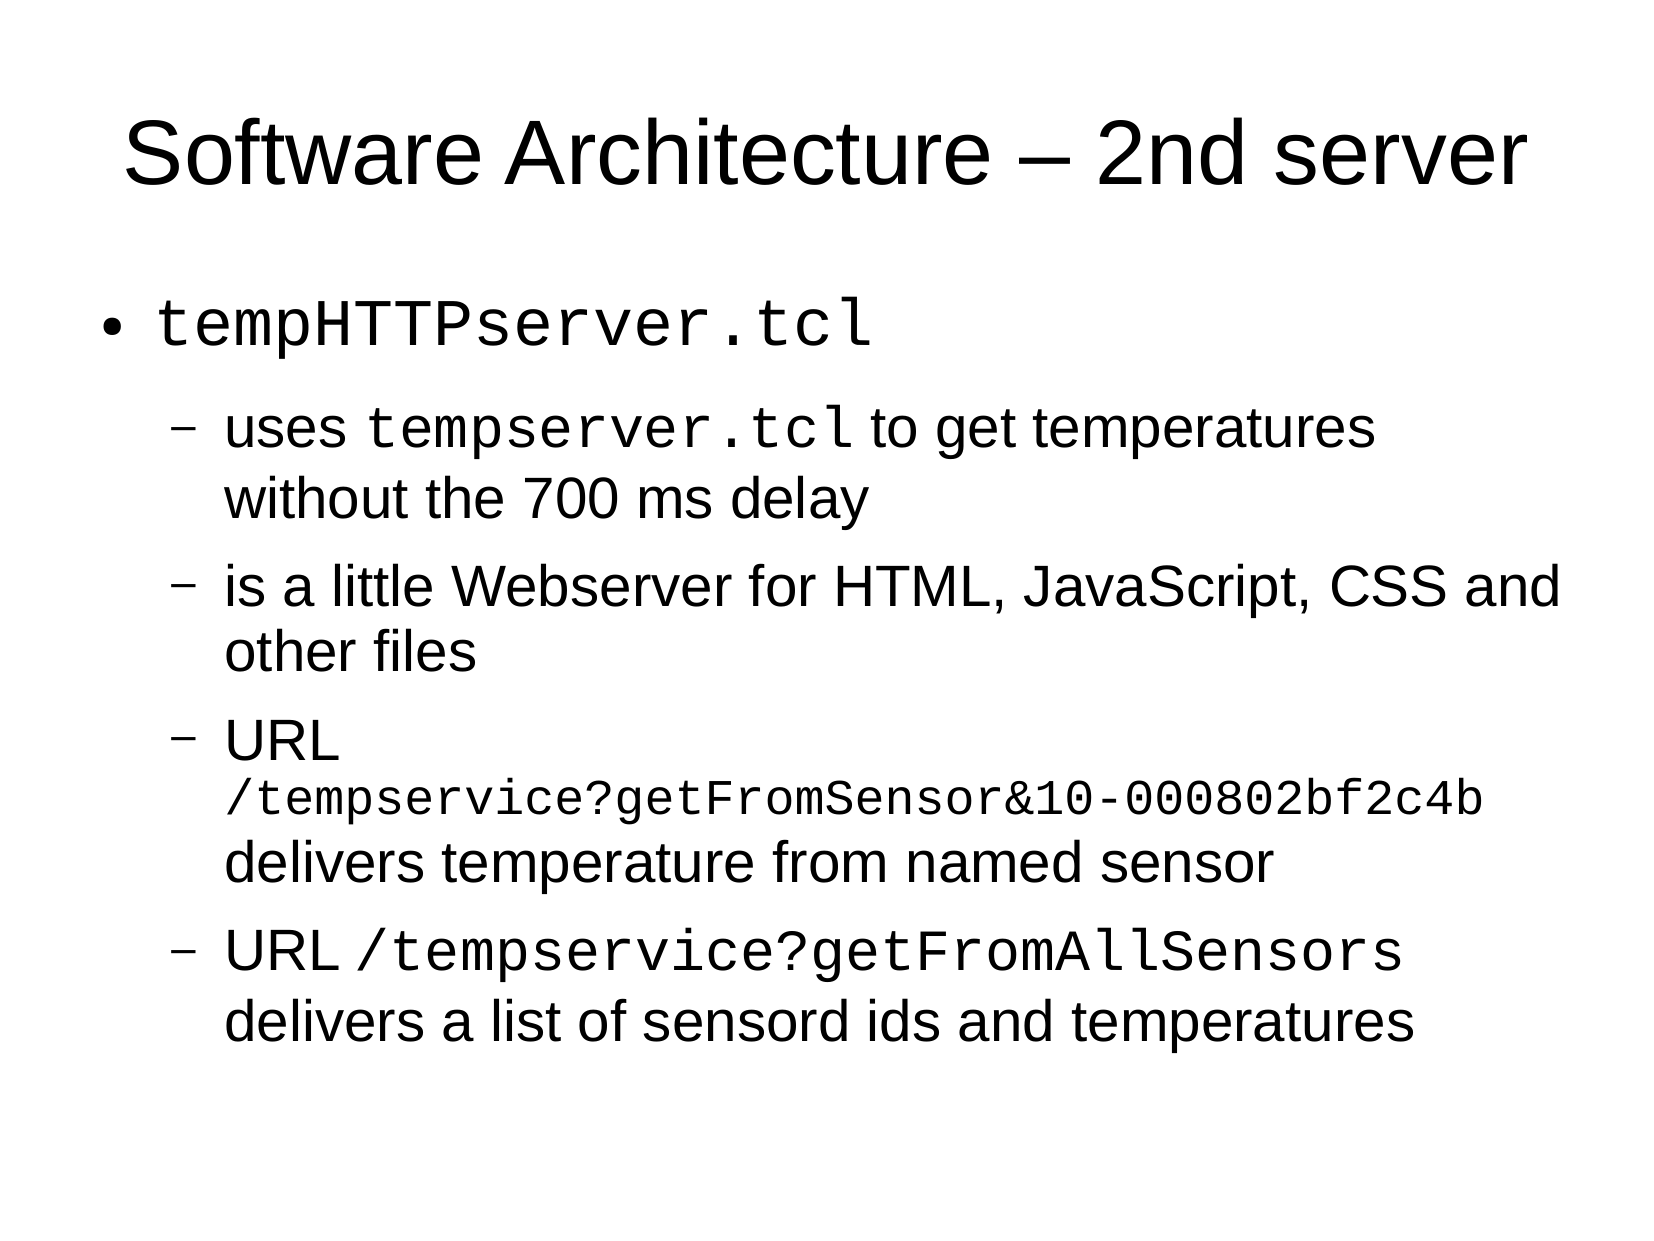

# Software Architecture – 2nd server
tempHTTPserver.tcl
uses tempserver.tcl to get temperatures without the 700 ms delay
is a little Webserver for HTML, JavaScript, CSS and other files
URL
/tempservice?getFromSensor&10-000802bf2c4b
delivers temperature from named sensor
URL /tempservice?getFromAllSensors
delivers a list of sensord ids and temperatures